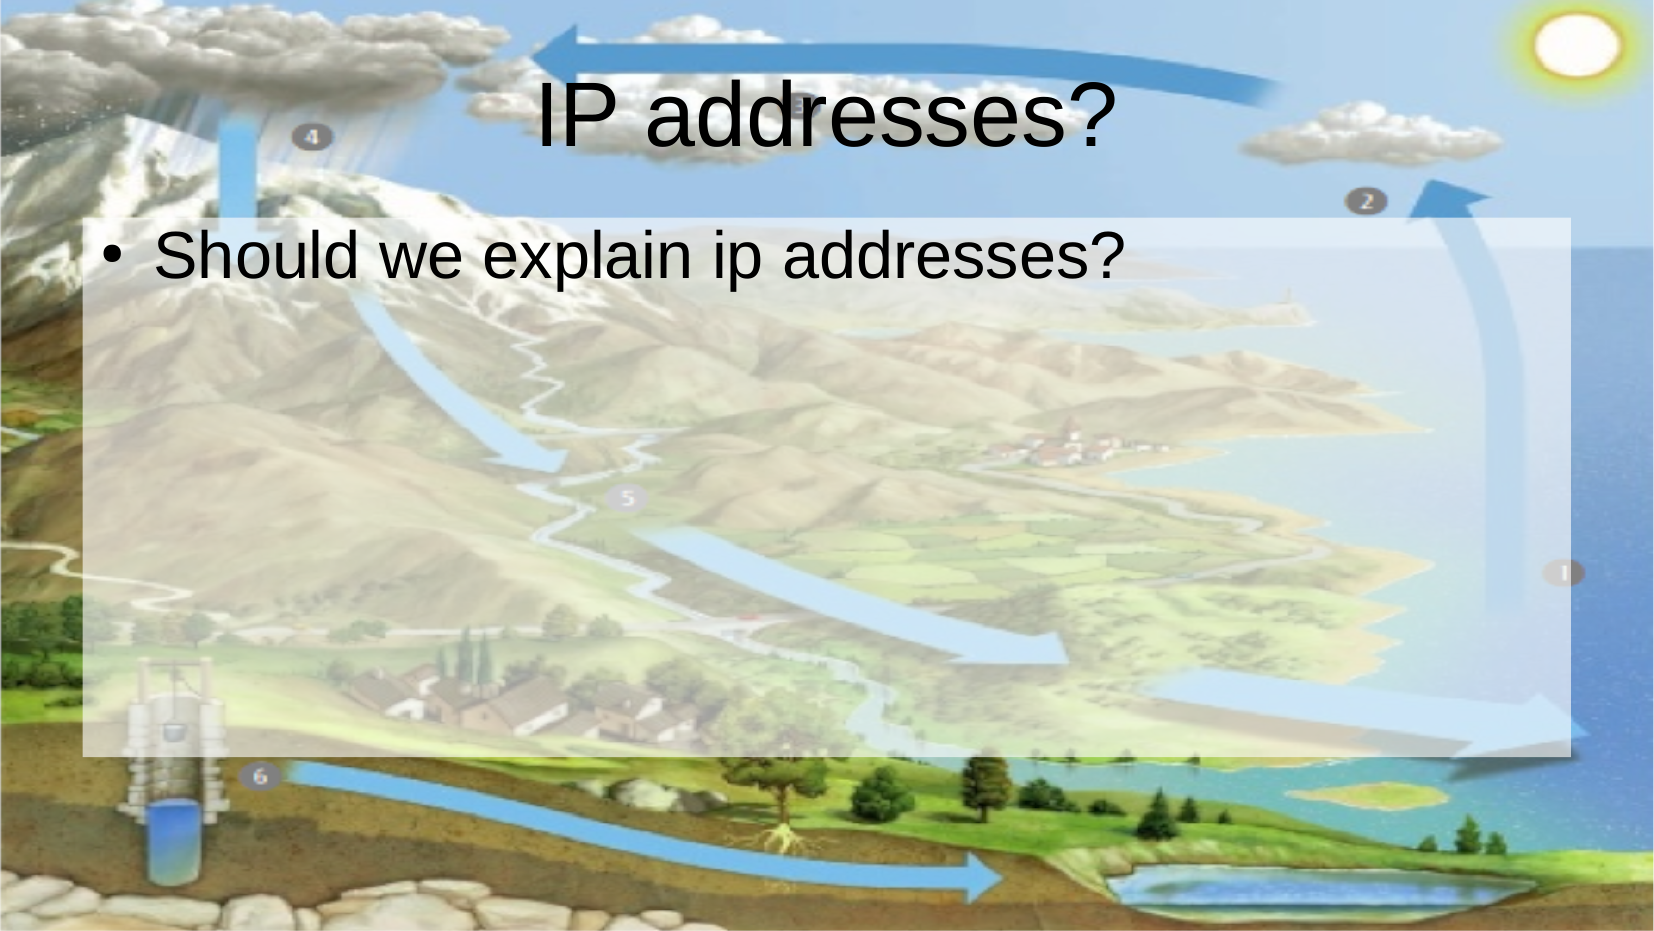

# IP addresses?
Should we explain ip addresses?